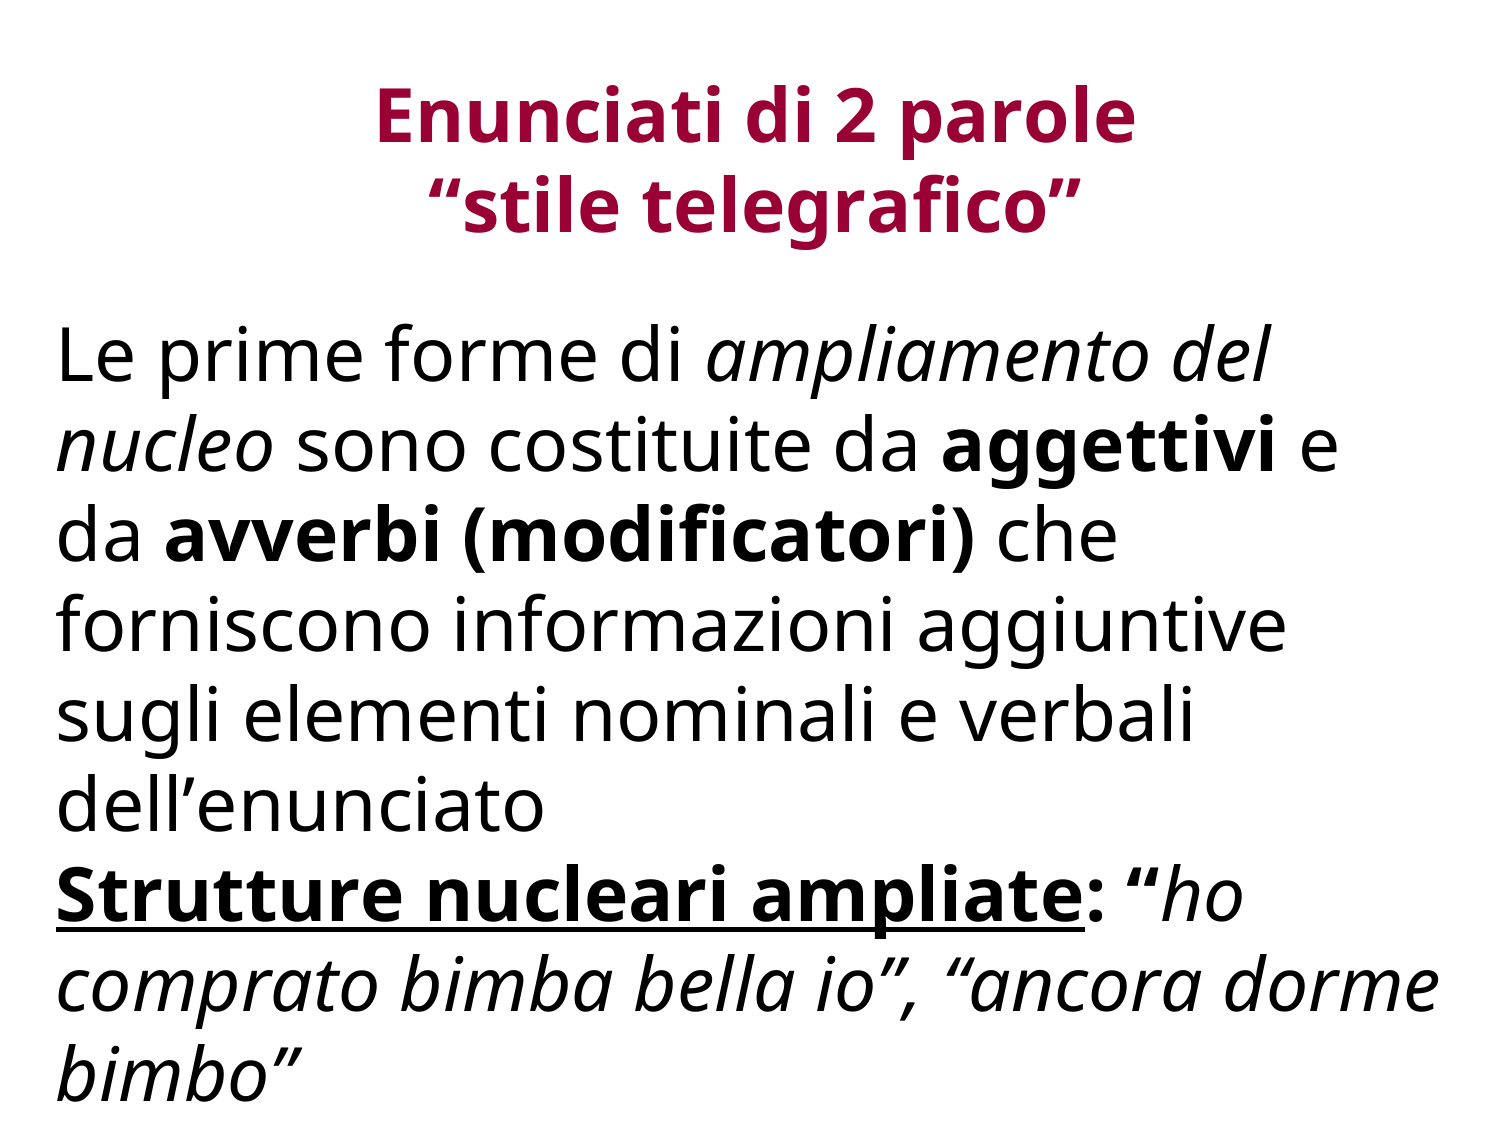

Enunciati di 2 parole
“stile telegrafico”
#
Le prime forme di ampliamento del nucleo sono costituite da aggettivi e da avverbi (modificatori) che forniscono informazioni aggiuntive sugli elementi nominali e verbali dell’enunciato
Strutture nucleari ampliate: “ho comprato bimba bella io”, “ancora dorme bimbo”